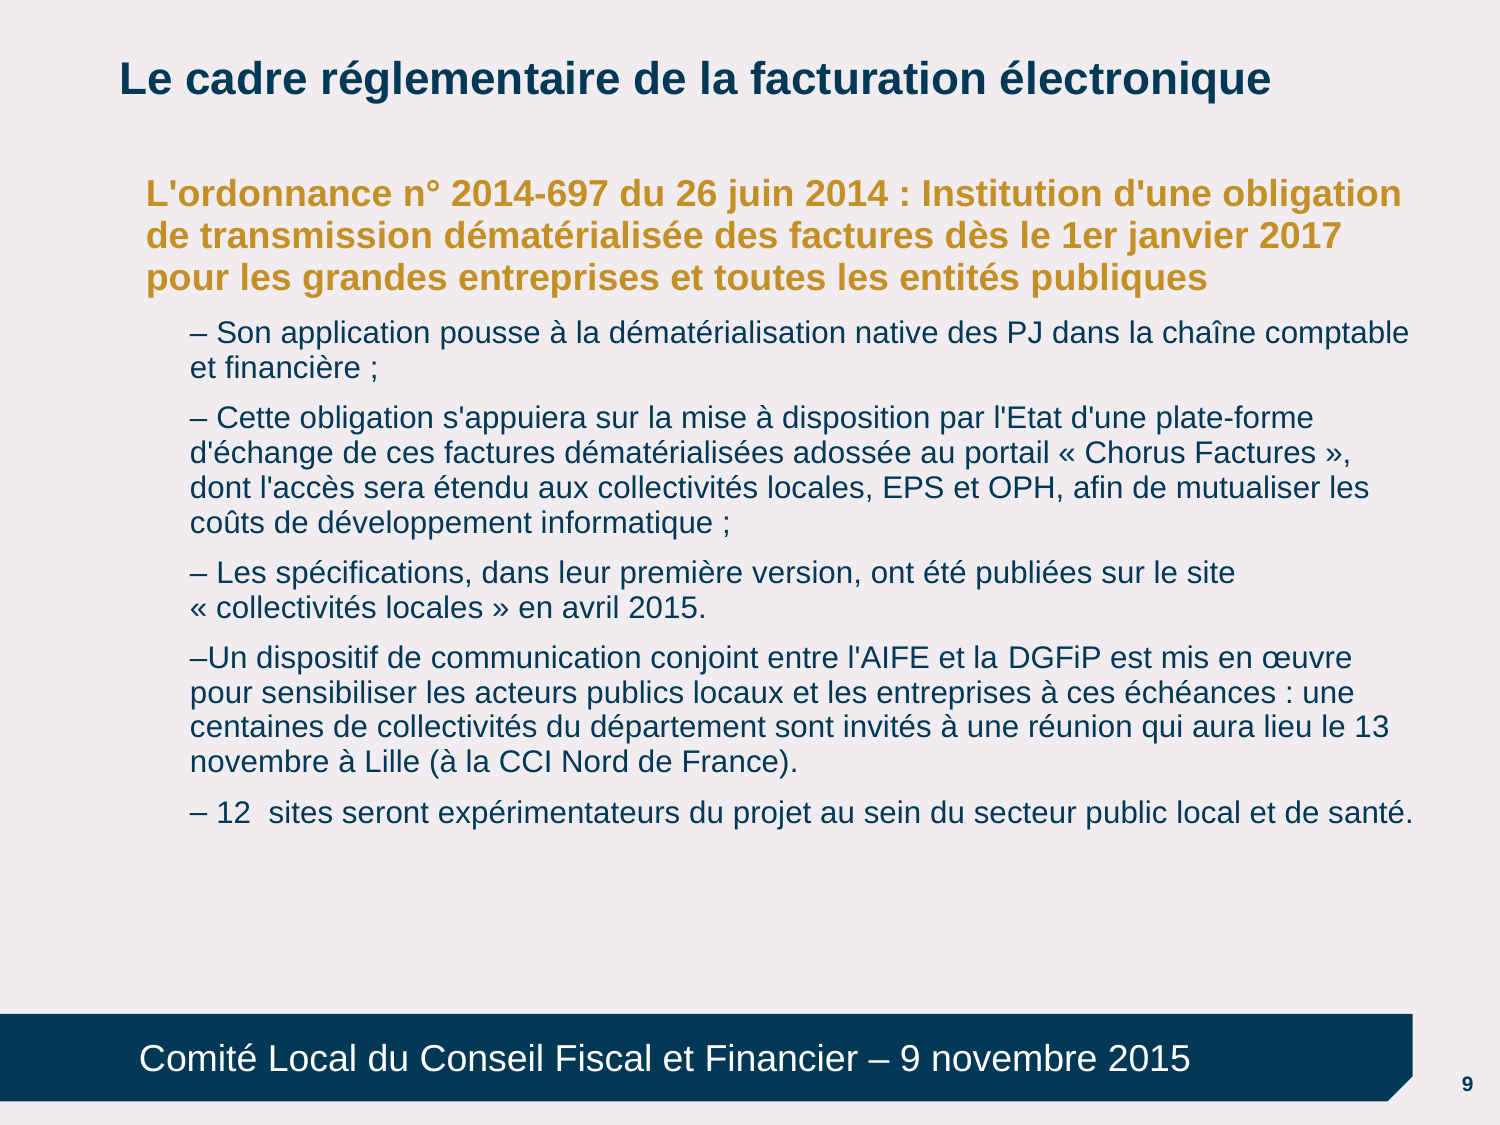

# Le cadre réglementaire de la facturation électronique
L'ordonnance n° 2014-697 du 26 juin 2014 : Institution d'une obligation de transmission dématérialisée des factures dès le 1er janvier 2017 pour les grandes entreprises et toutes les entités publiques
 Son application pousse à la dématérialisation native des PJ dans la chaîne comptable et financière ;
 Cette obligation s'appuiera sur la mise à disposition par l'Etat d'une plate-forme d'échange de ces factures dématérialisées adossée au portail « Chorus Factures », dont l'accès sera étendu aux collectivités locales, EPS et OPH, afin de mutualiser les coûts de développement informatique ;
 Les spécifications, dans leur première version, ont été publiées sur le site « collectivités locales » en avril 2015.
Un dispositif de communication conjoint entre l'AIFE et la DGFiP est mis en œuvre pour sensibiliser les acteurs publics locaux et les entreprises à ces échéances : une centaines de collectivités du département sont invités à une réunion qui aura lieu le 13 novembre à Lille (à la CCI Nord de France).
 12 sites seront expérimentateurs du projet au sein du secteur public local et de santé.